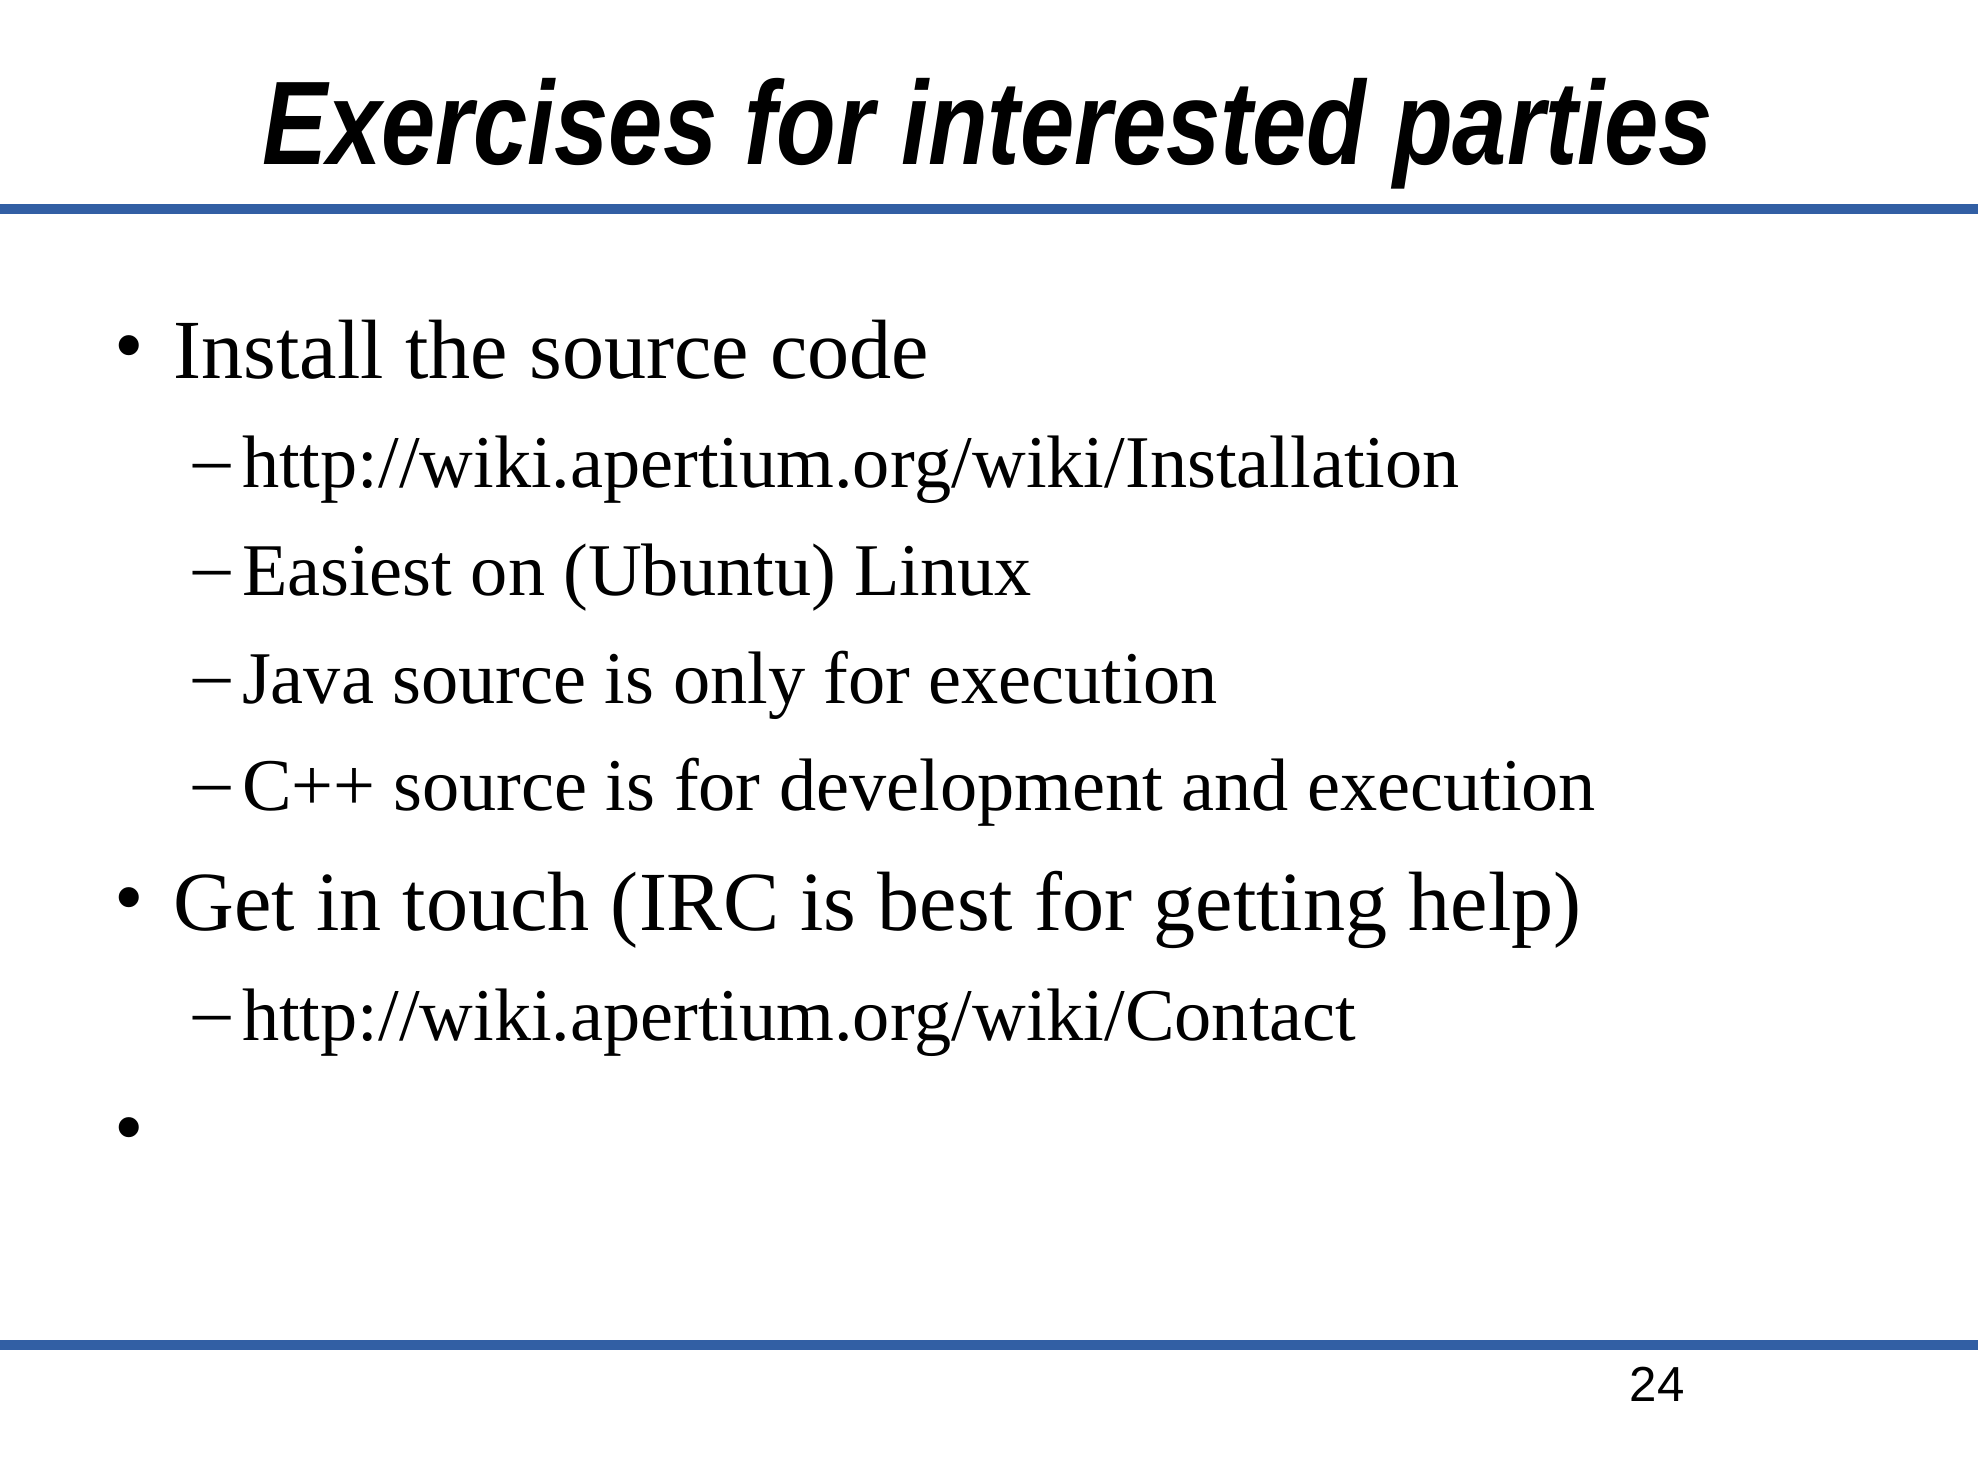

# Exercises for interested parties
Install the source code
http://wiki.apertium.org/wiki/Installation
Easiest on (Ubuntu) Linux
Java source is only for execution
C++ source is for development and execution
Get in touch (IRC is best for getting help)
http://wiki.apertium.org/wiki/Contact